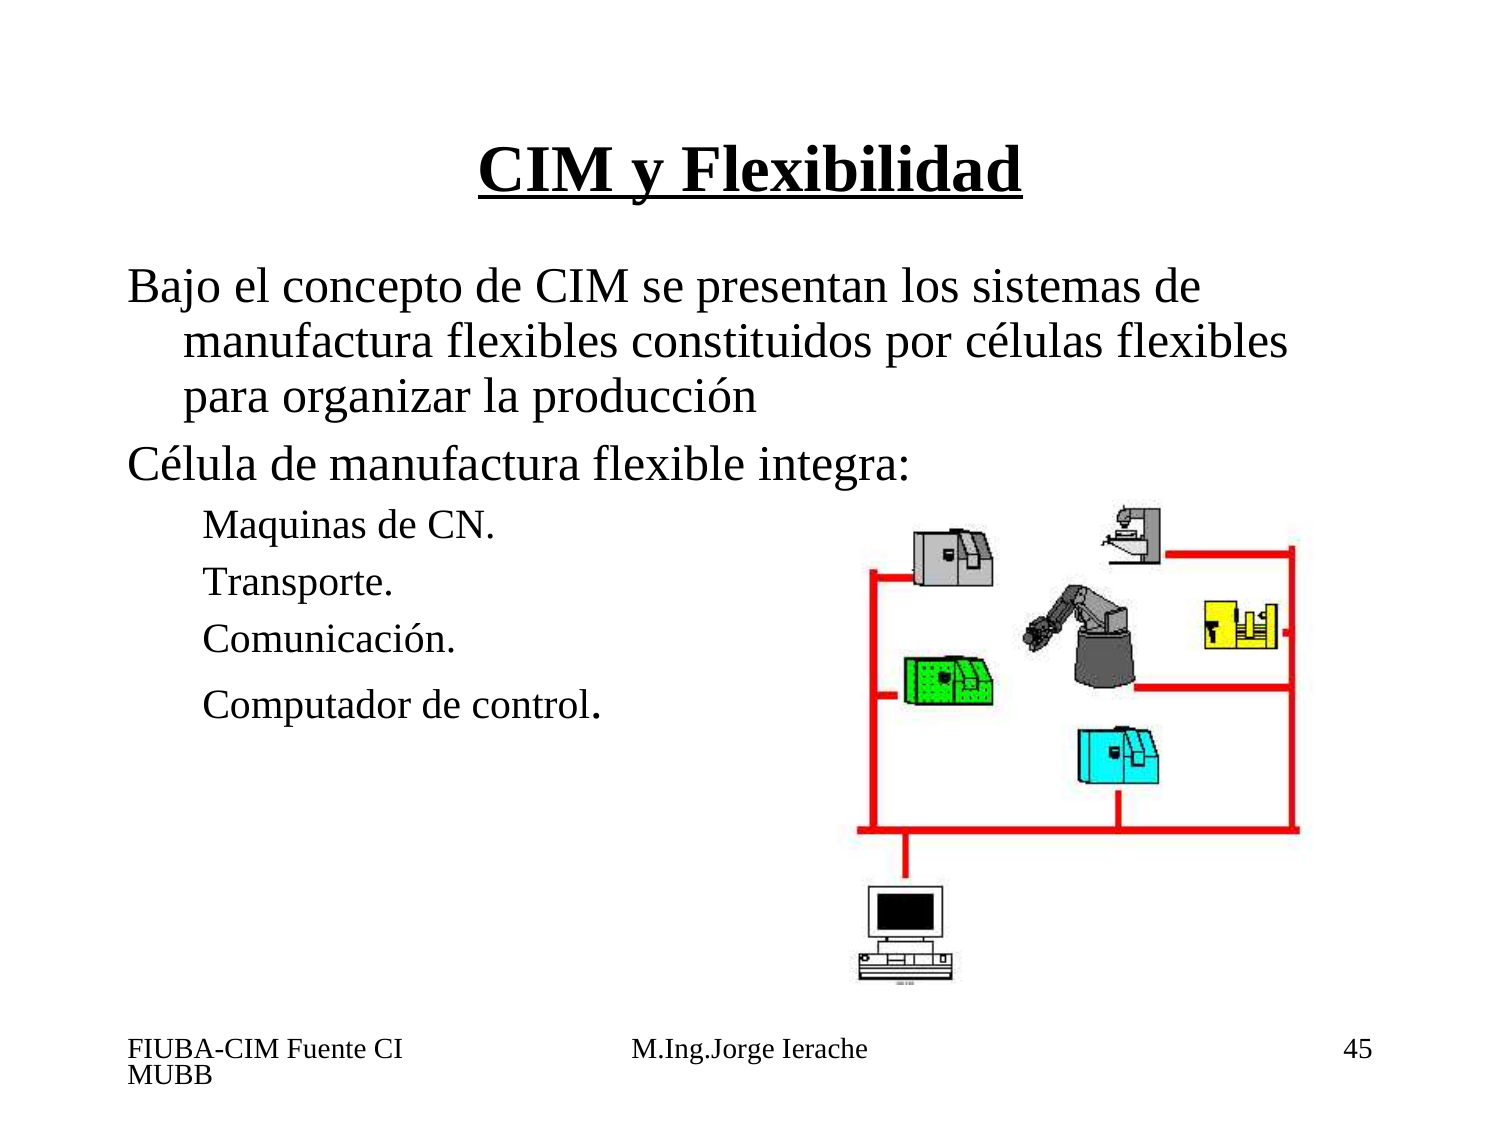

# CIM y Flexibilidad
Bajo el concepto de CIM se presentan los sistemas de manufactura flexibles constituidos por células flexibles para organizar la producción
Célula de manufactura flexible integra:
Maquinas de CN.
Transporte.
Comunicación.
Computador de control.
FIUBA-CIM Fuente CIMUBB
M.Ing.Jorge Ierache
45